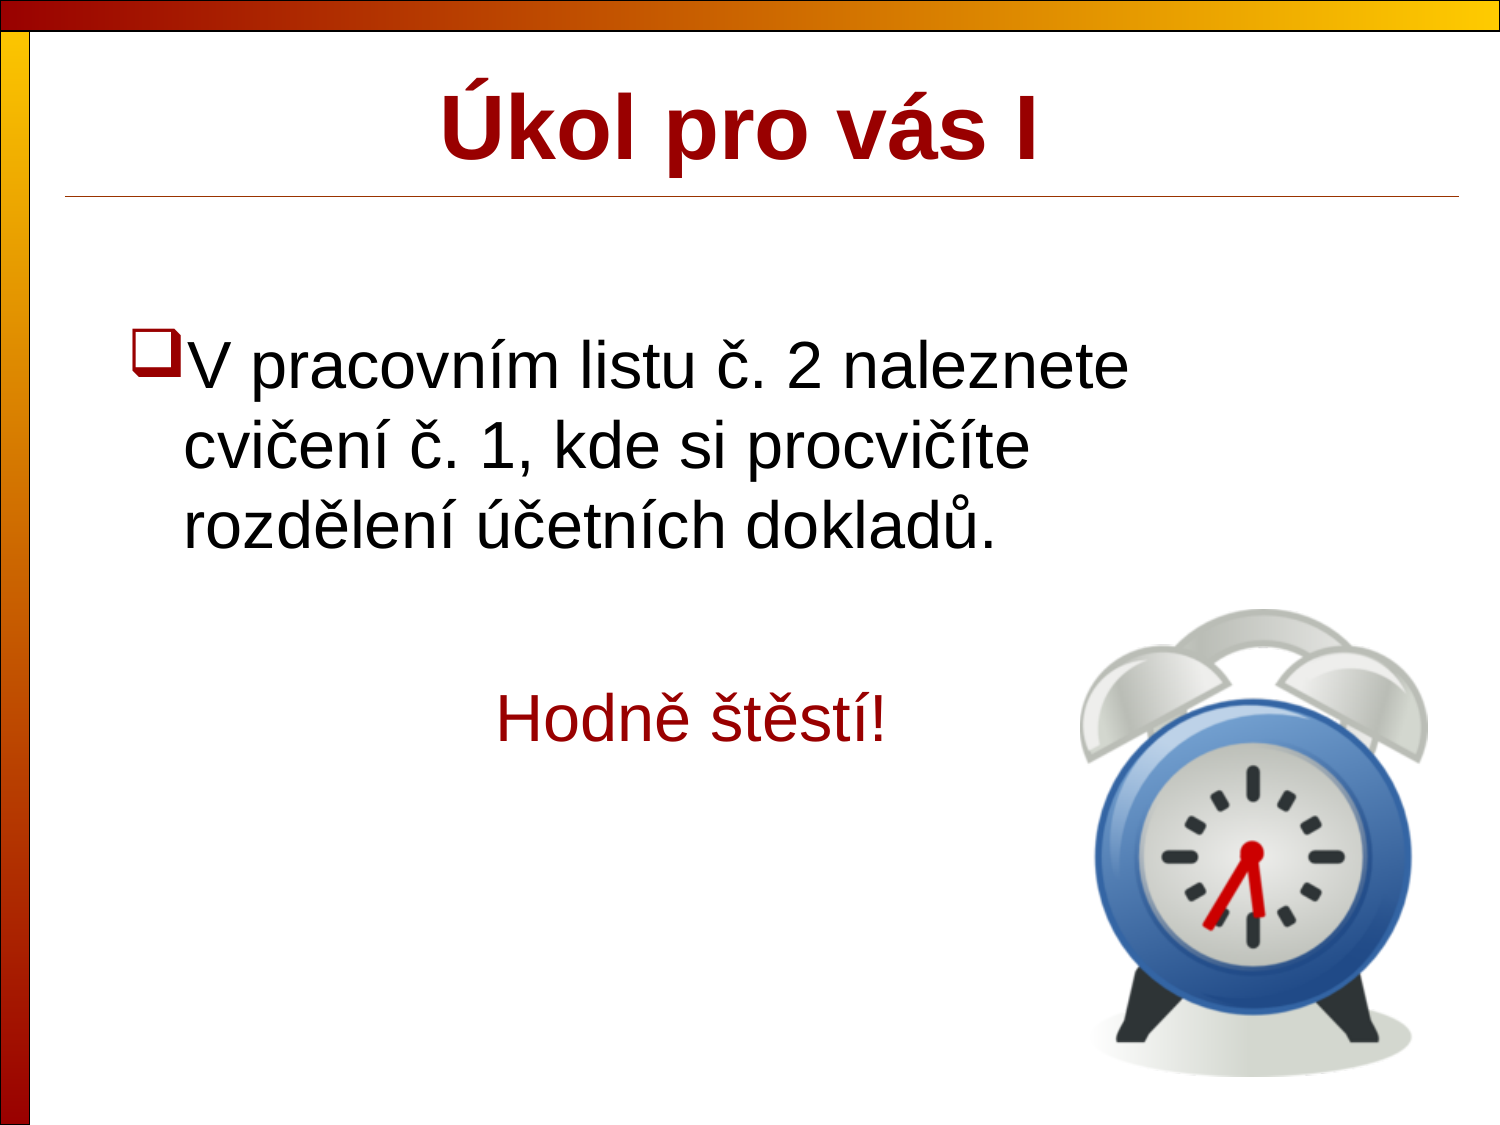

# Úkol pro vás I
V pracovním listu č. 2 naleznete cvičení č. 1, kde si procvičíte rozdělení účetních dokladů.
Hodně štěstí!